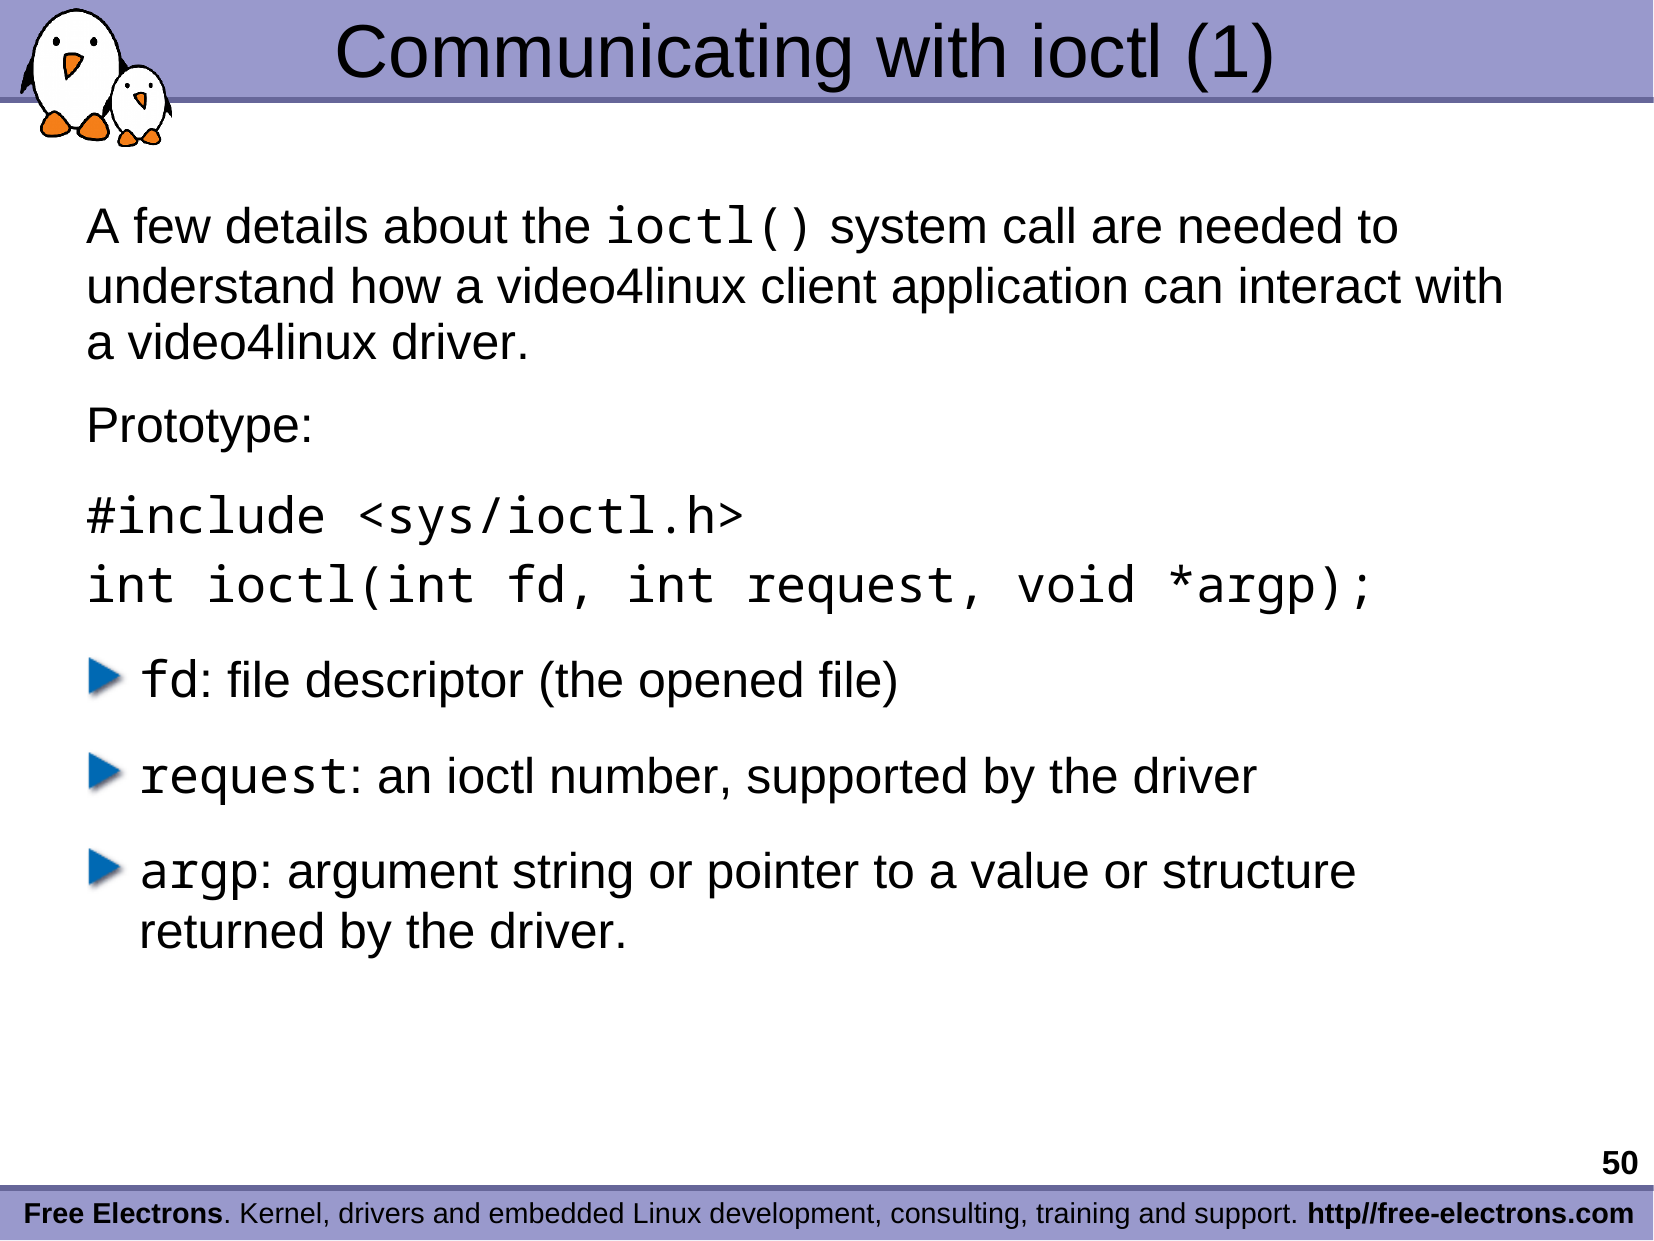

# Communicating with ioctl (1)
A few details about the ioctl() system call are needed to understand how a video4linux client application can interact with a video4linux driver.
Prototype:
#include <sys/ioctl.h>
int ioctl(int fd, int request, void *argp);
fd: file descriptor (the opened file)
request: an ioctl number, supported by the driver
argp: argument string or pointer to a value or structure returned by the driver.